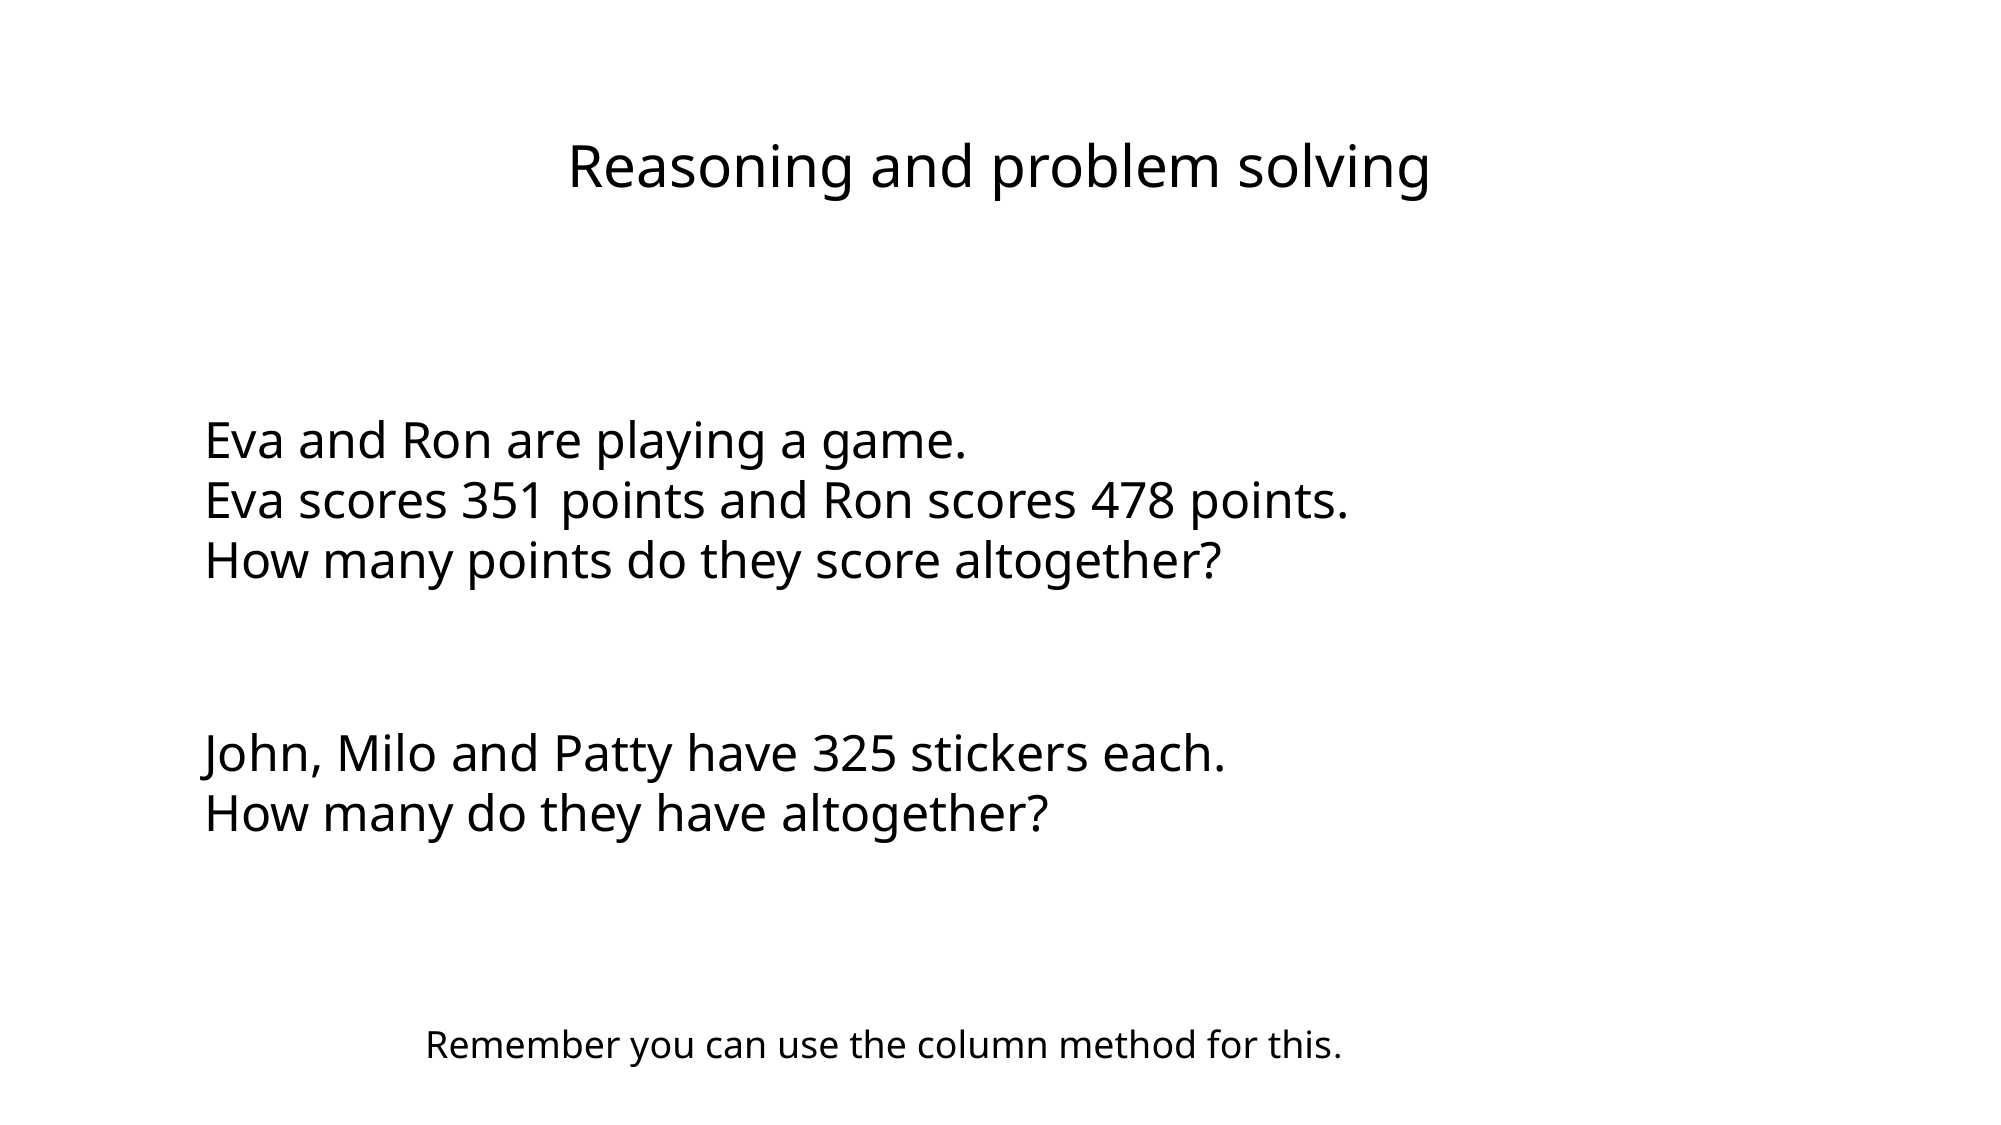

# Reasoning and problem solving
Eva and Ron are playing a game.
Eva scores 351 points and Ron scores 478 points.
How many points do they score altogether?
John, Milo and Patty have 325 stickers each.
How many do they have altogether?
Remember you can use the column method for this.